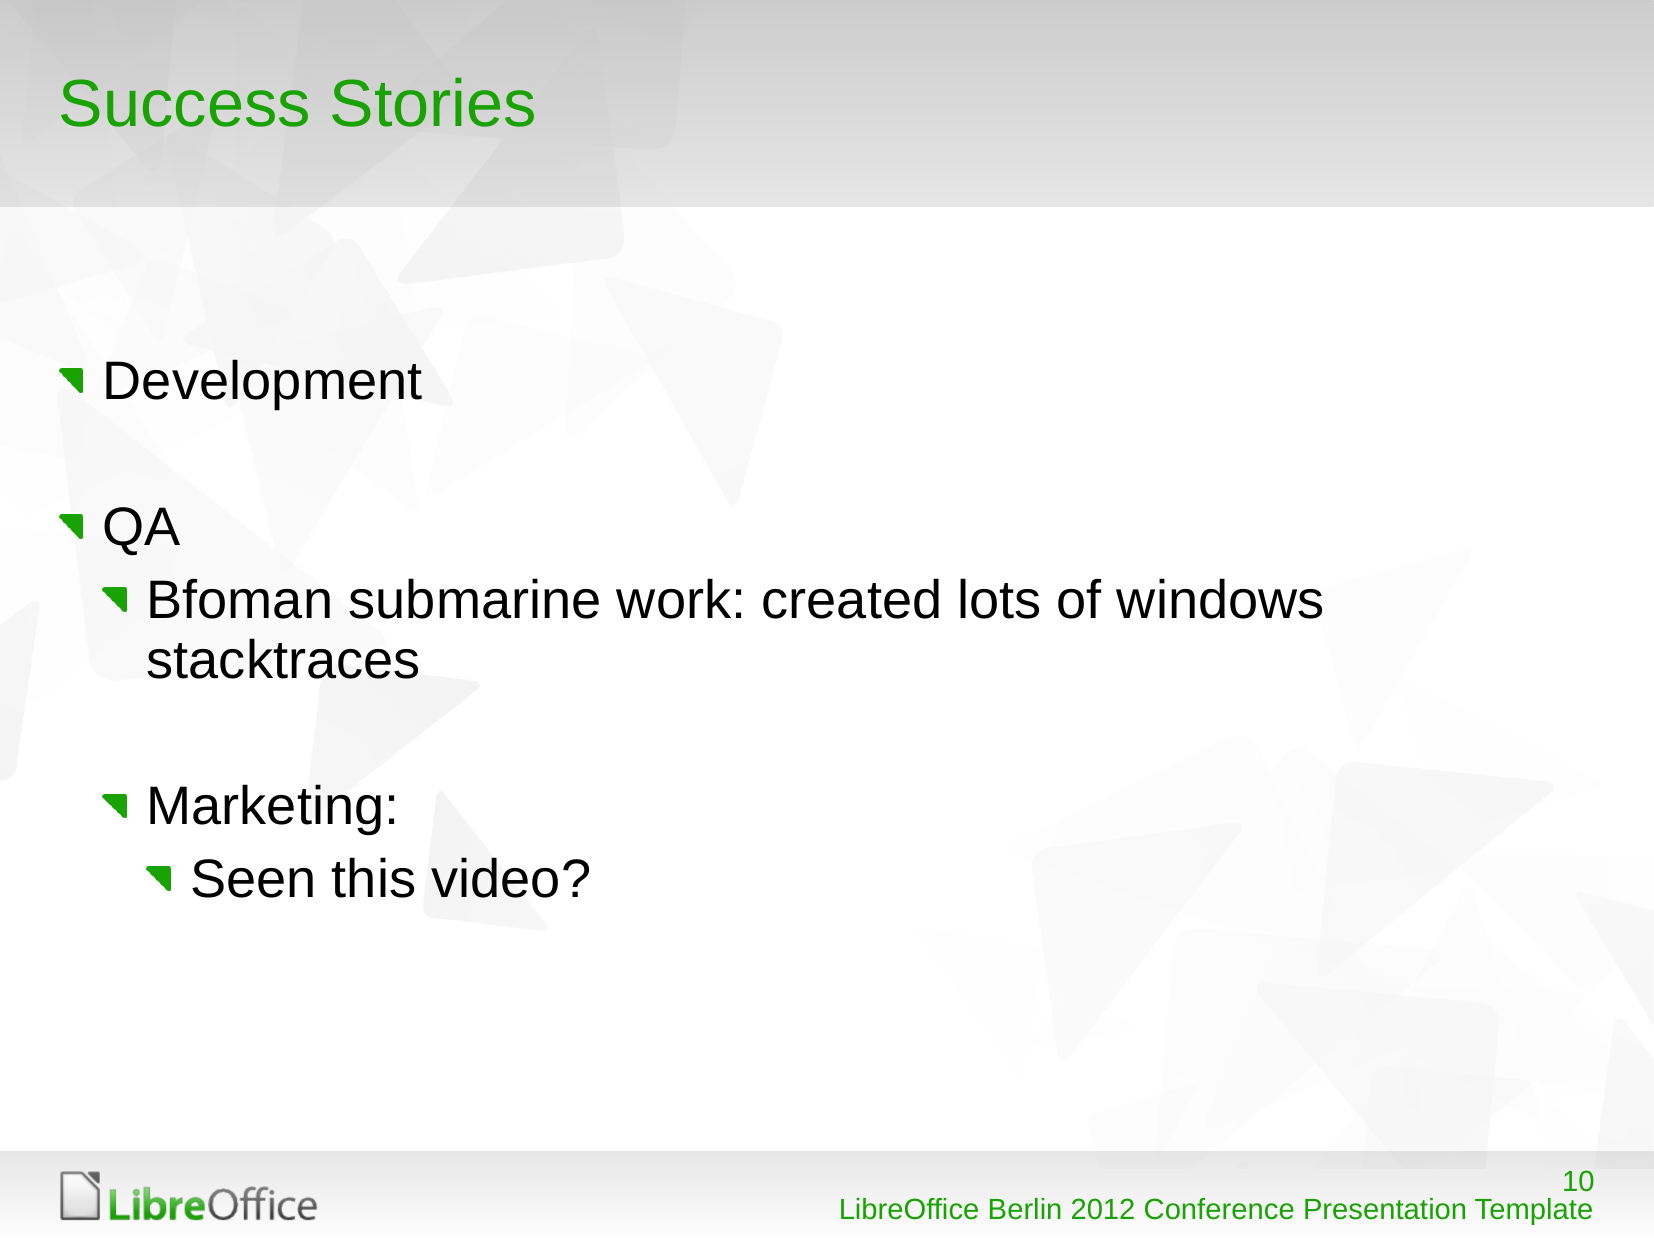

# Success Stories
Development
QA
Bfoman submarine work: created lots of windows stacktraces
Marketing:
Seen this video?
10
LibreOffice Berlin 2012 Conference Presentation Template